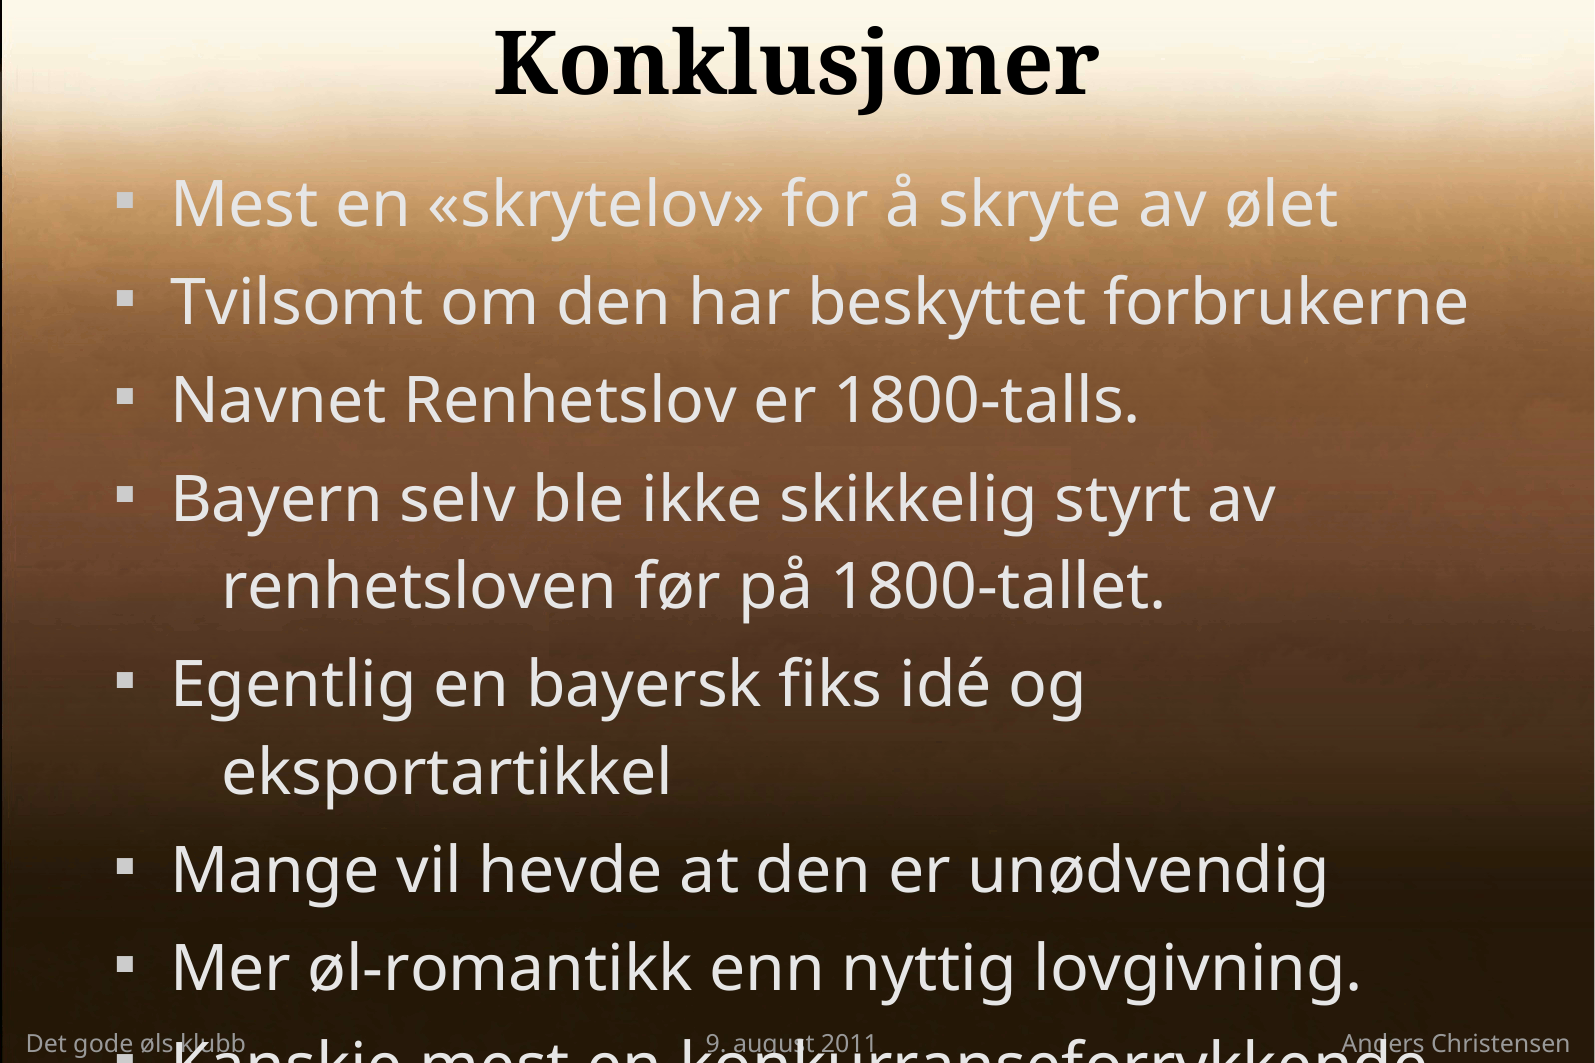

# Konklusjoner
Mest en «skrytelov» for å skryte av ølet
Tvilsomt om den har beskyttet forbrukerne
Navnet Renhetslov er 1800-talls.
Bayern selv ble ikke skikkelig styrt av renhetsloven før på 1800-tallet.
Egentlig en bayersk fiks idé og eksportartikkel
Mange vil hevde at den er unødvendig
Mer øl-romantikk enn nyttig lovgivning.
Kanskje mest en konkurranseforrykkende lov?